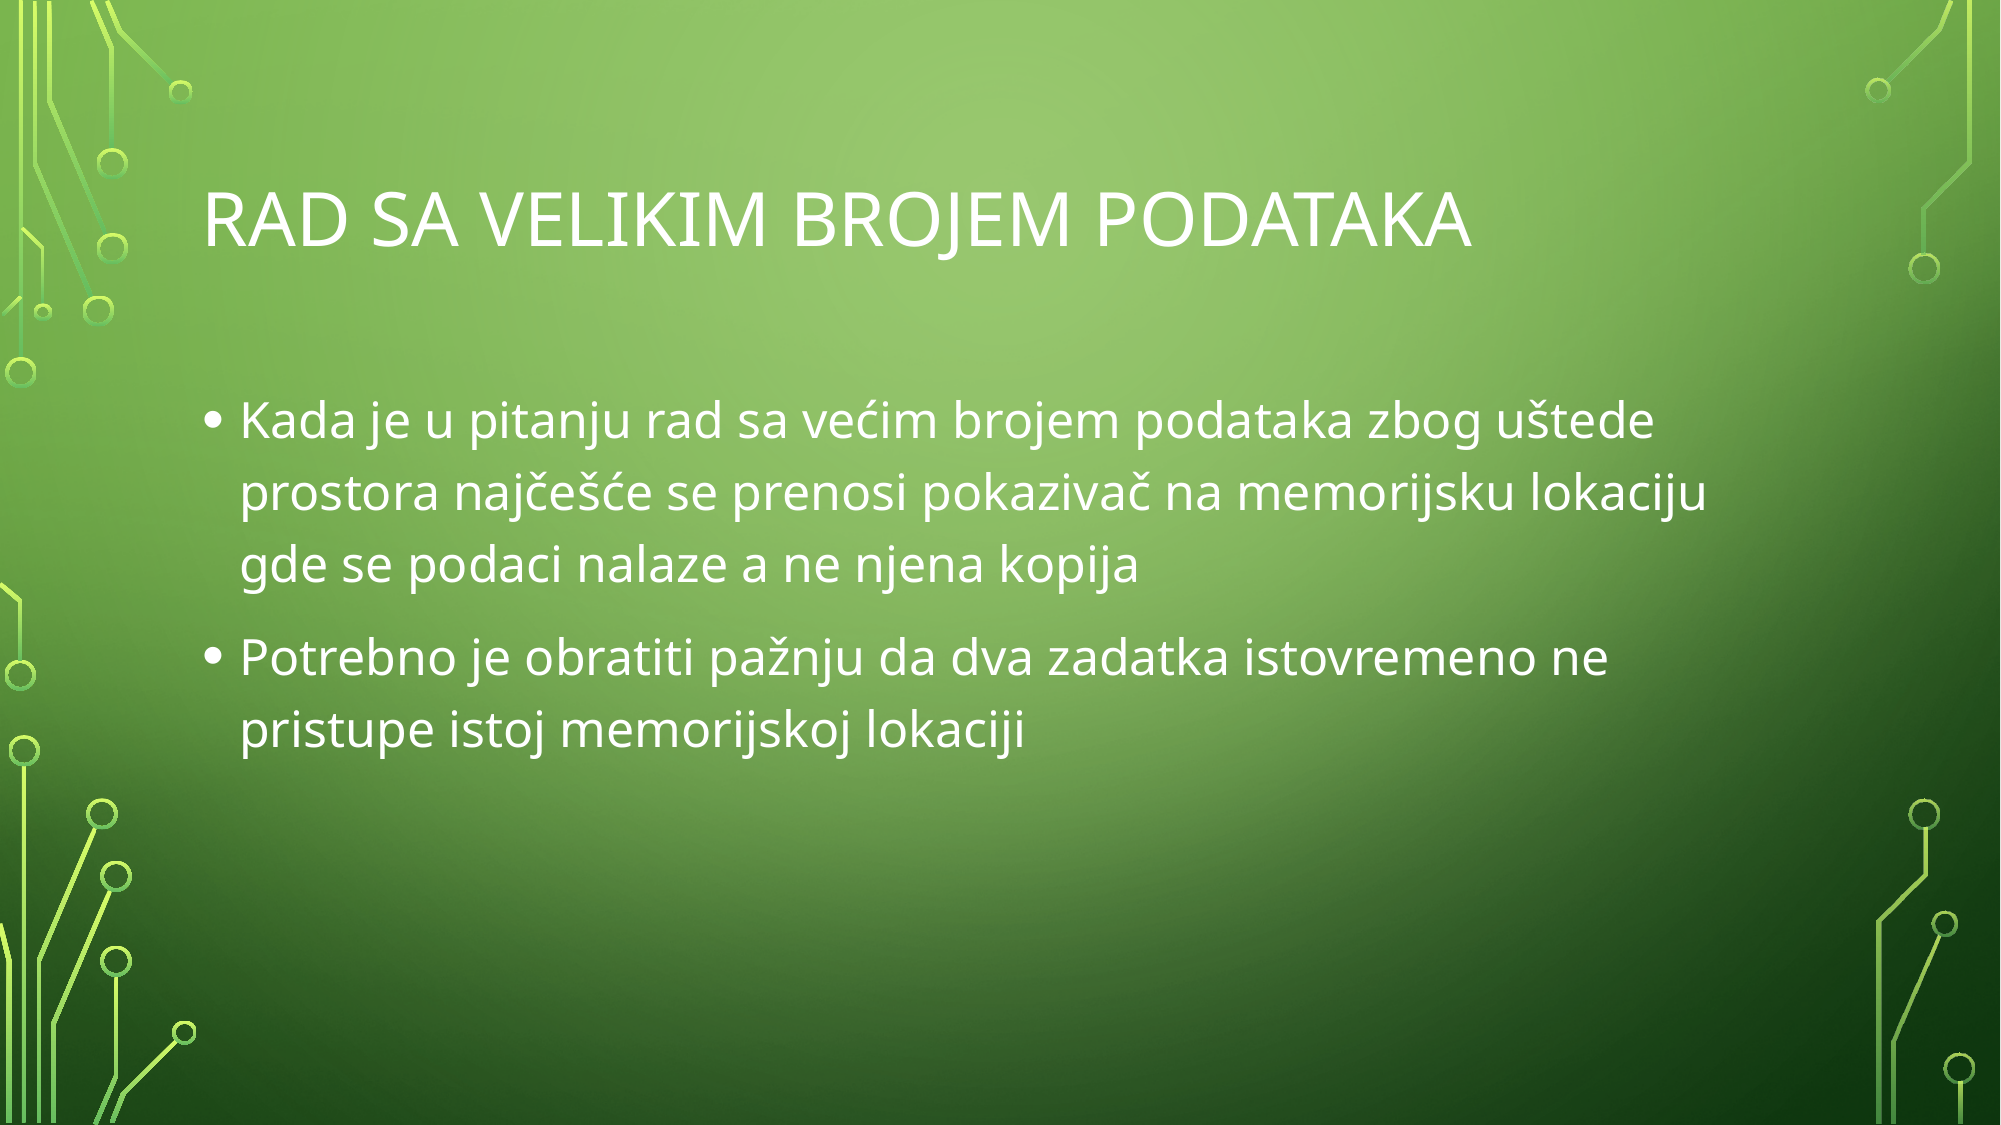

Rad sa velikim brojem podataka
Kada je u pitanju rad sa većim brojem podataka zbog uštede prostora najčešće se prenosi pokazivač na memorijsku lokaciju gde se podaci nalaze a ne njena kopija
Potrebno je obratiti pažnju da dva zadatka istovremeno ne pristupe istoj memorijskoj lokaciji